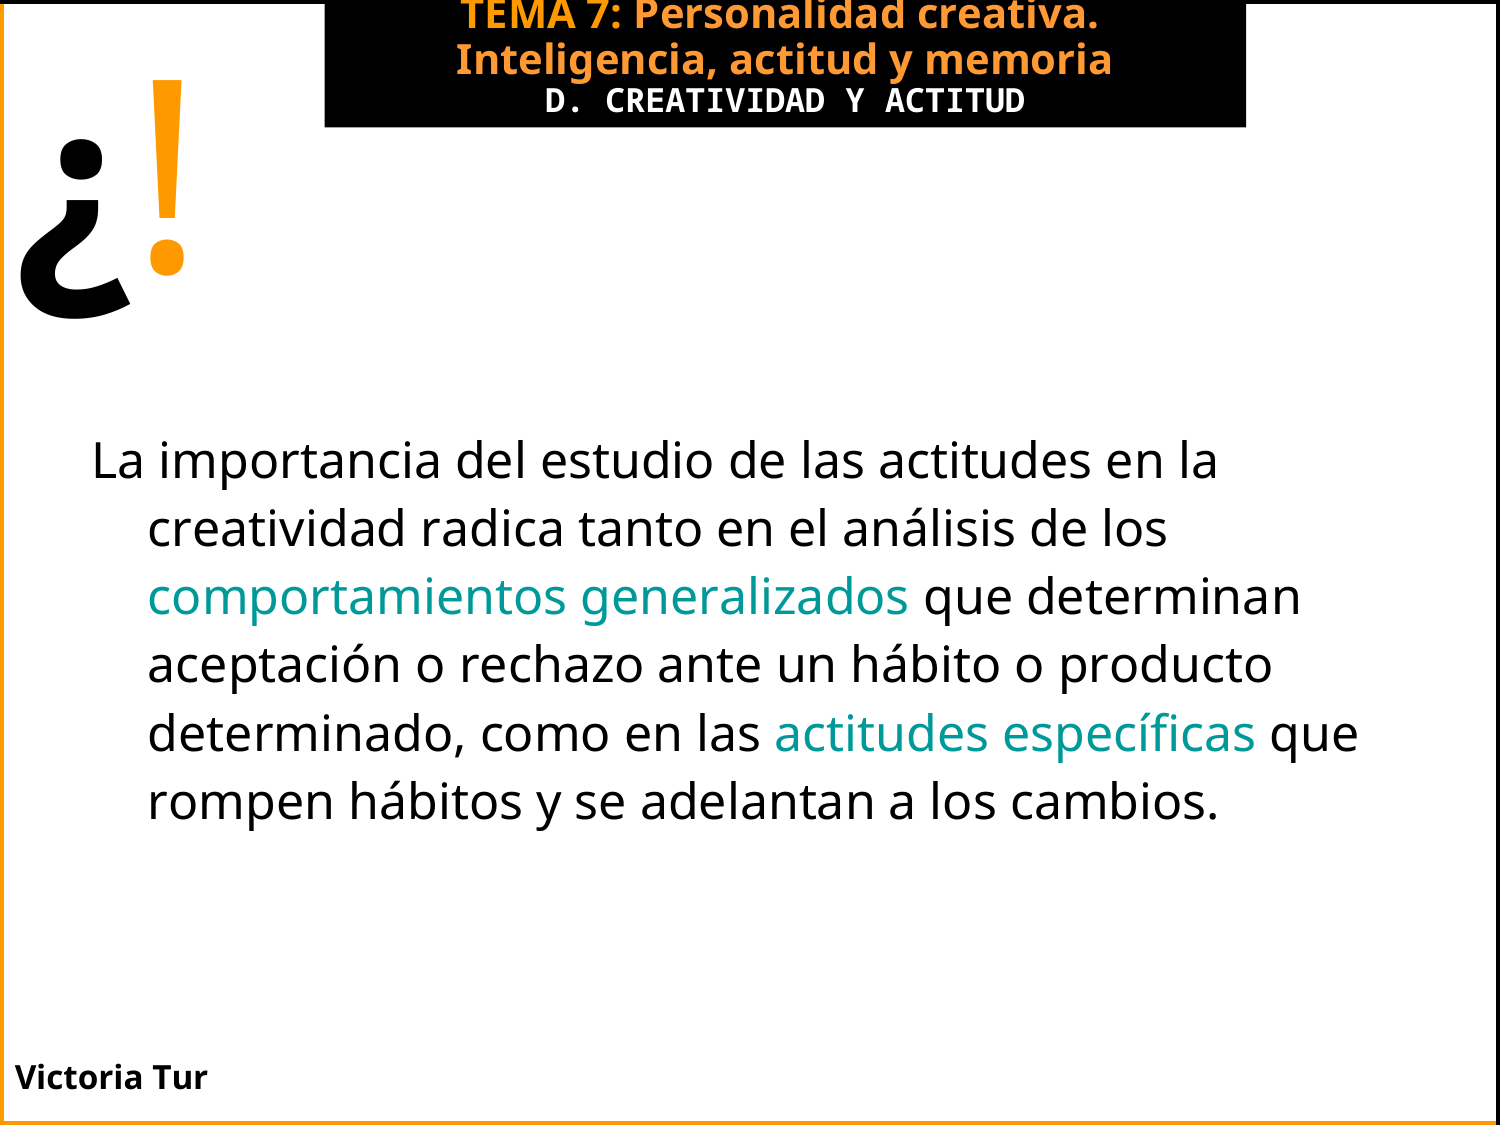

#
La importancia del estudio de las actitudes en la creatividad radica tanto en el análisis de los comportamientos generalizados que determinan aceptación o rechazo ante un hábito o producto determinado, como en las actitudes específicas que rompen hábitos y se adelantan a los cambios.